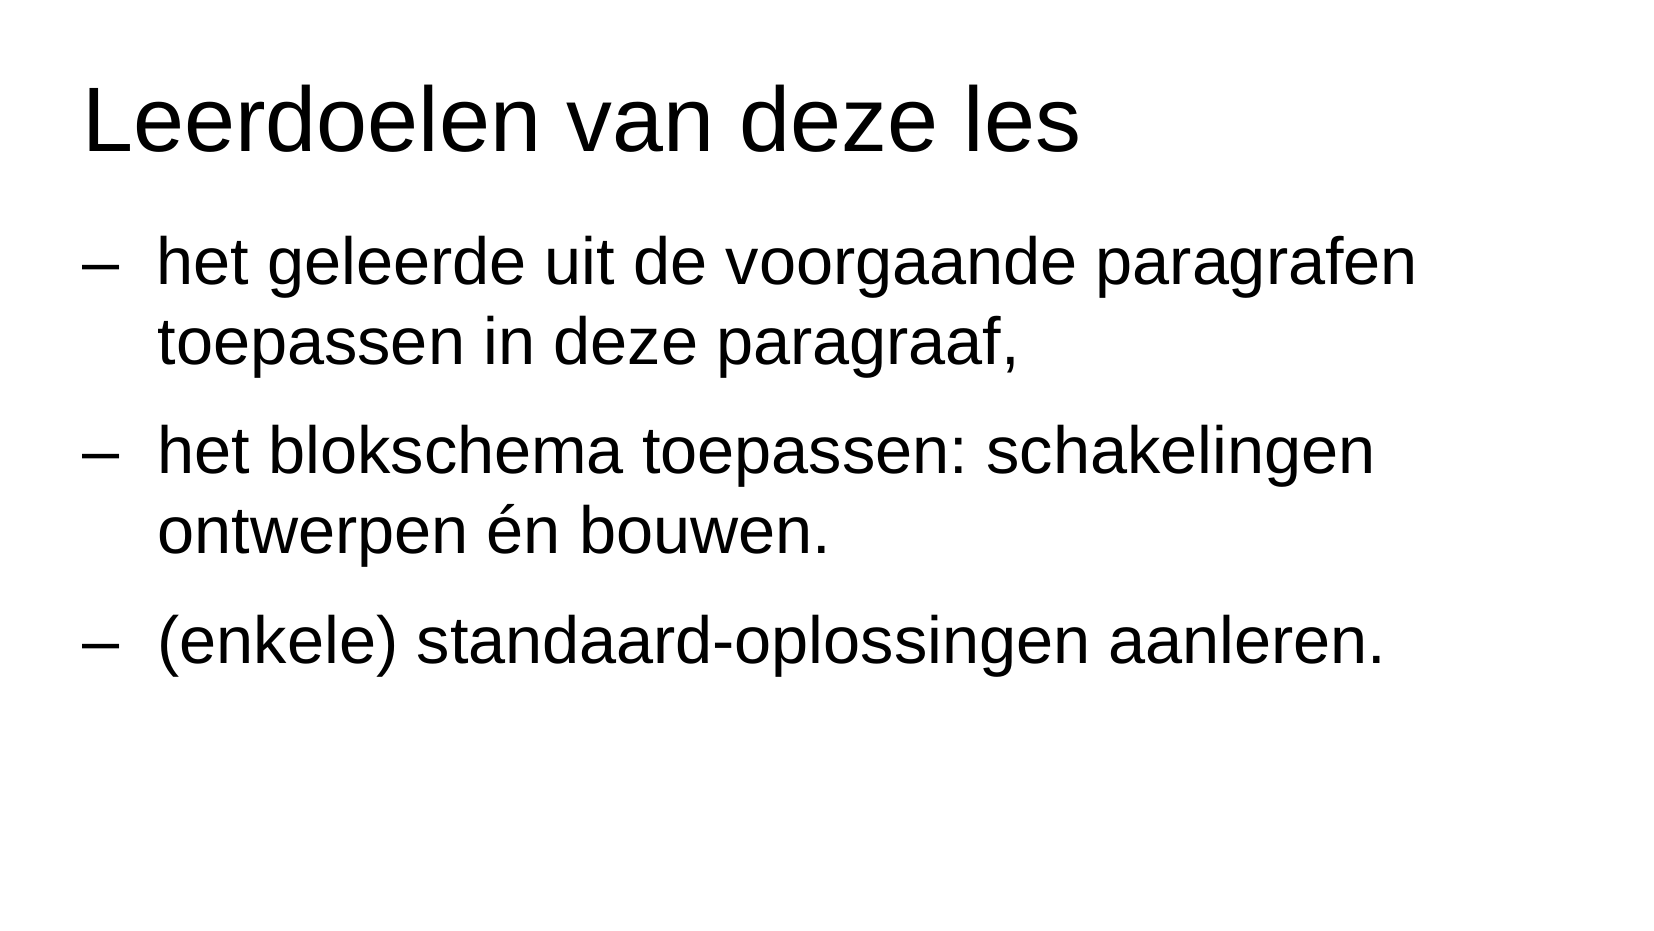

# Leerdoelen van deze les
– het geleerde uit de voorgaande paragrafen 		toepassen in deze paragraaf,
–	het blokschema toepassen: schakelingen 			ontwerpen én bouwen.
–	(enkele) standaard-oplossingen aanleren.